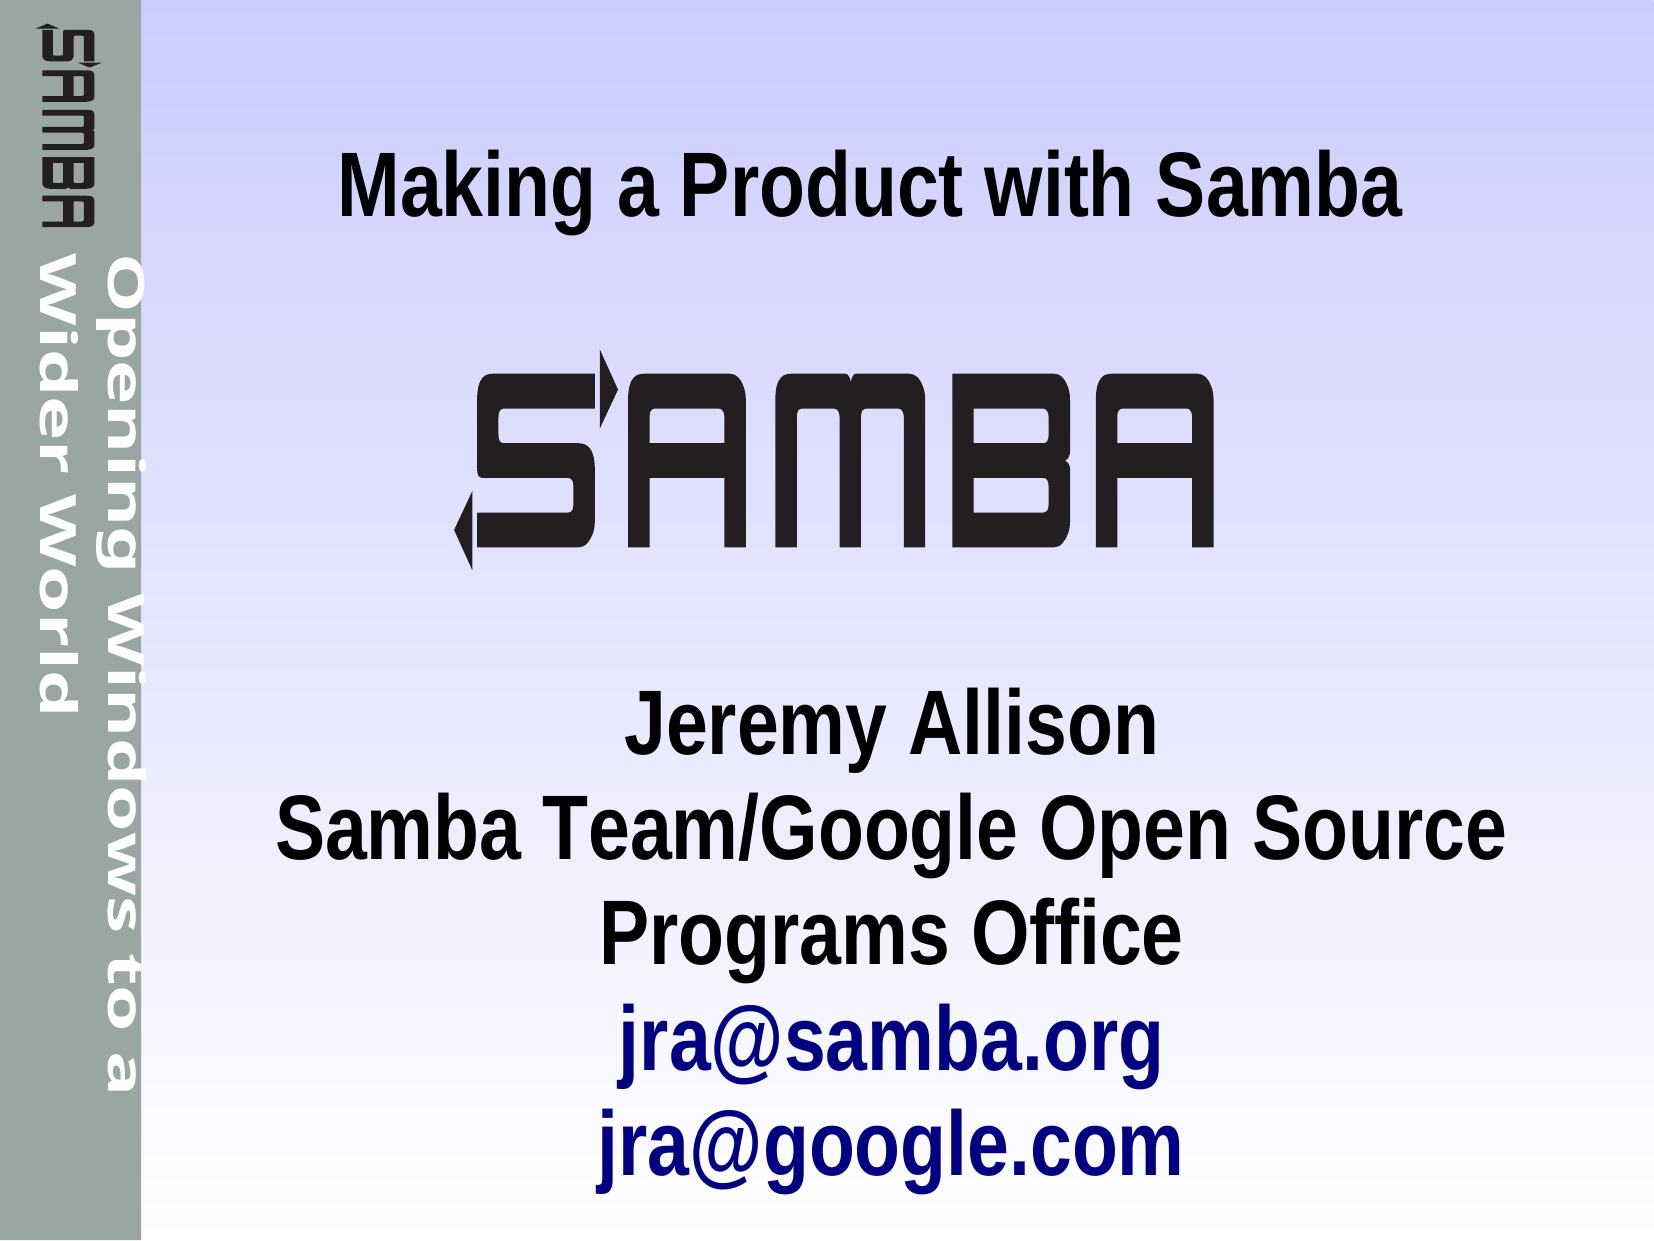

# Making a Product with Samba
Jeremy Allison
Samba Team/Google Open Source Programs Office
jra@samba.org
jra@google.com